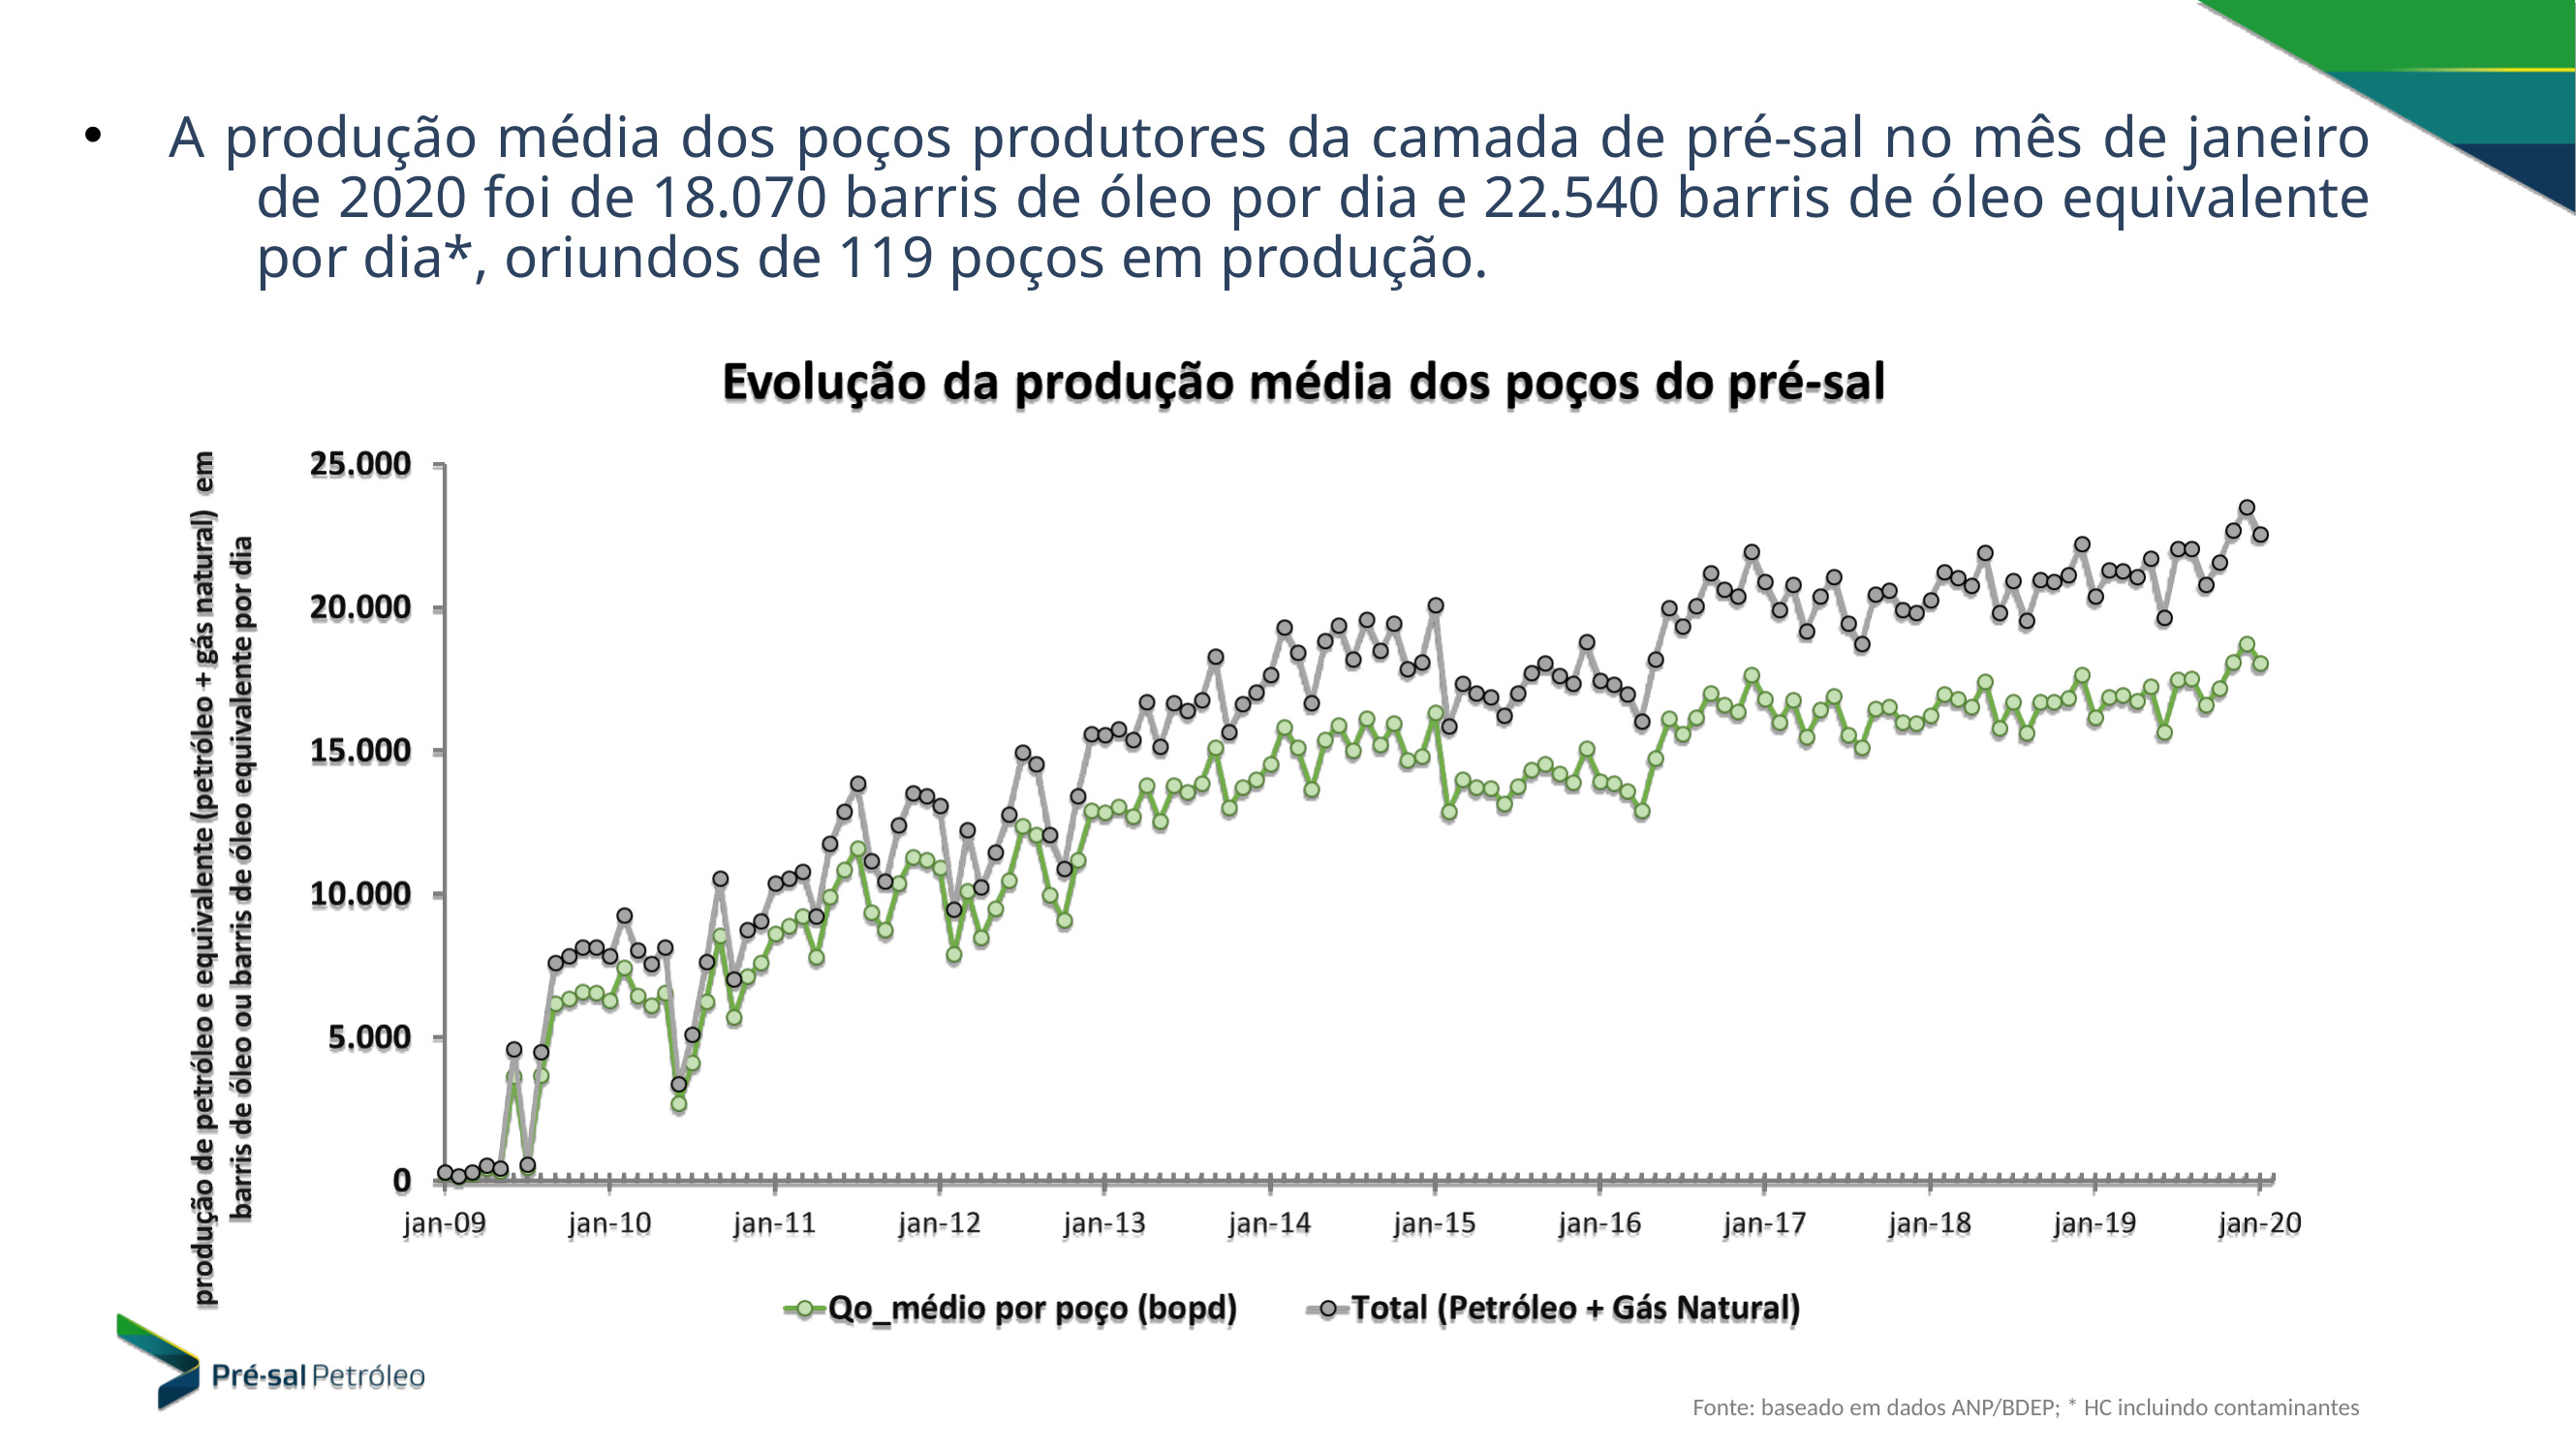

A produção média dos poços produtores da camada de pré-sal no mês de janeiro de 2020 foi de 18.070 barris de óleo por dia e 22.540 barris de óleo equivalente por dia*, oriundos de 119 poços em produção.
Fonte: baseado em dados ANP/BDEP; * HC incluindo contaminantes